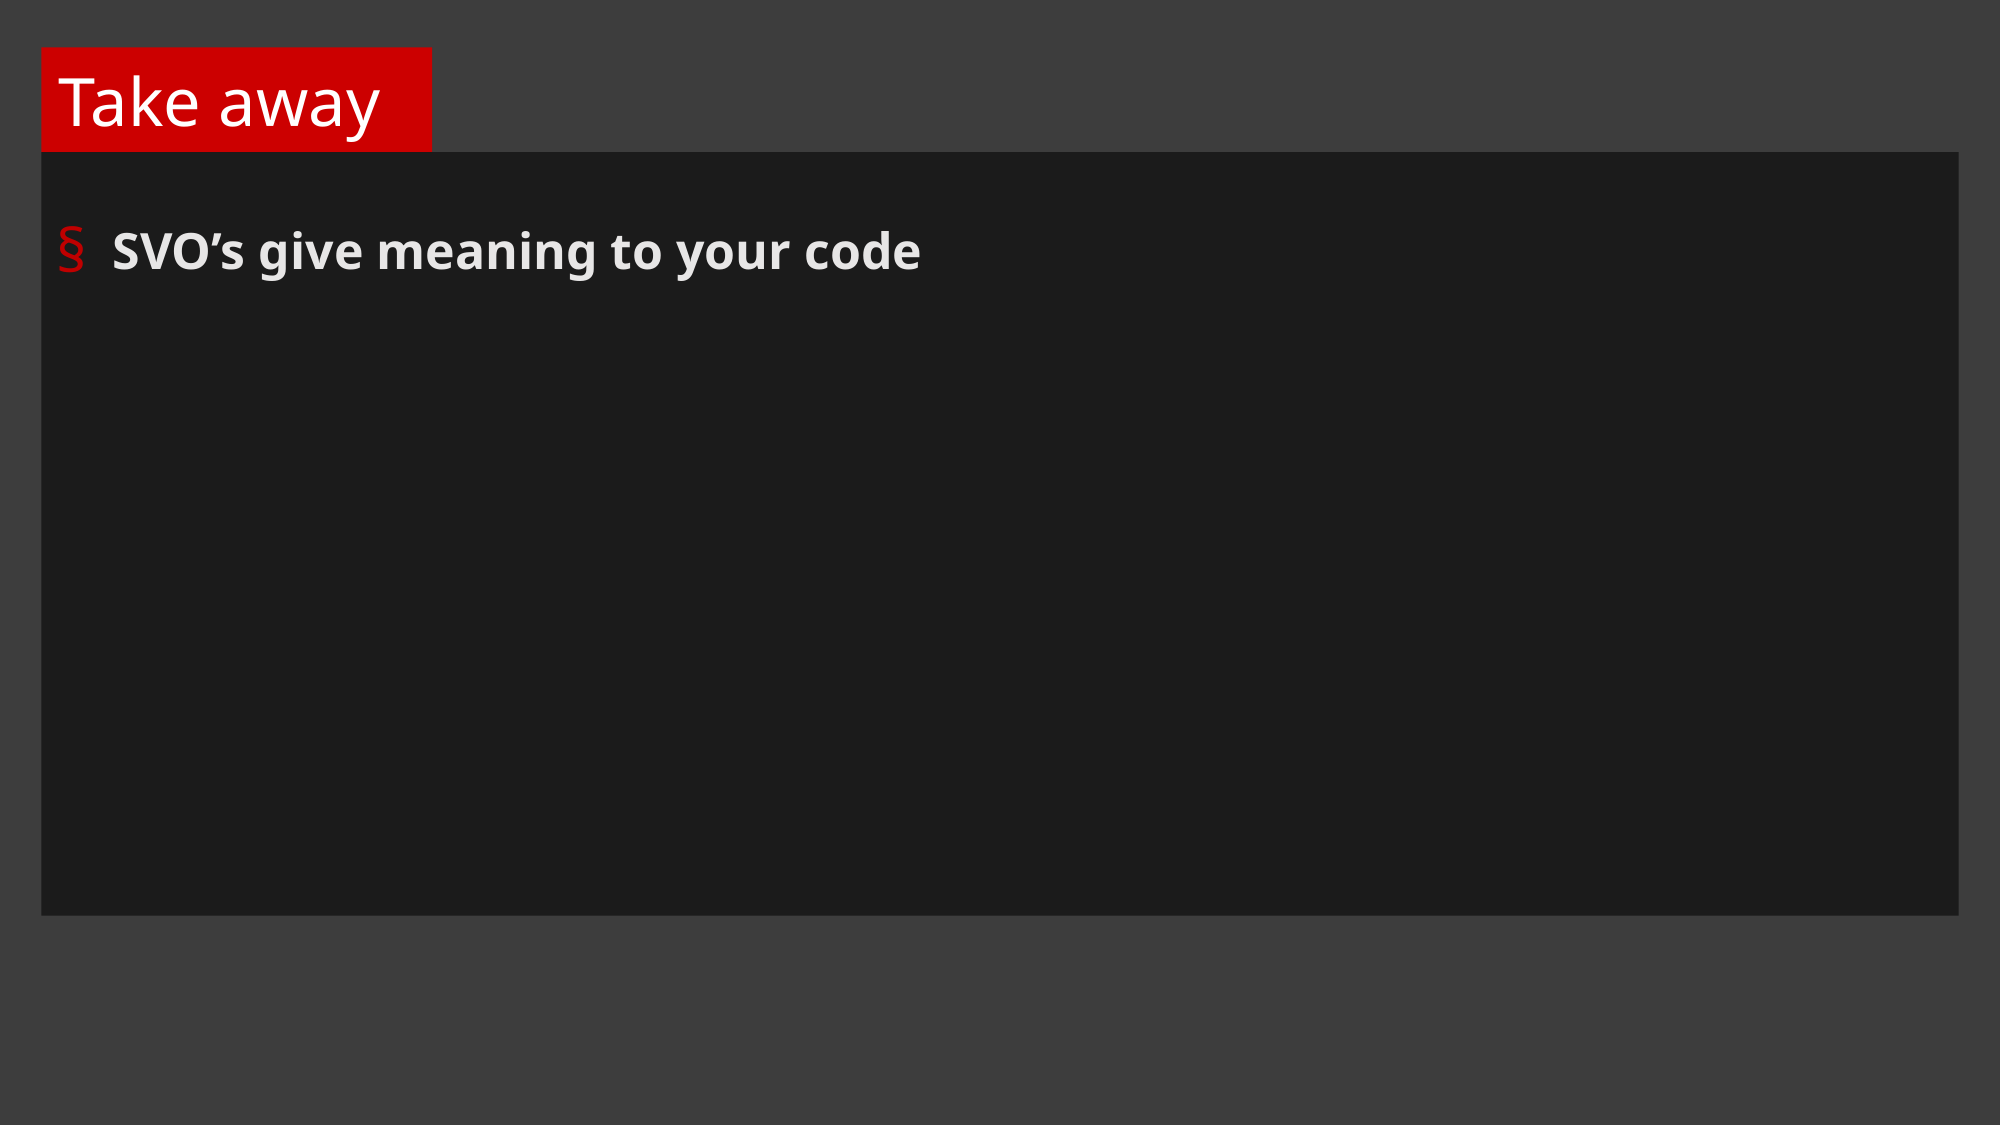

Take away
SVO’s give meaning to your code